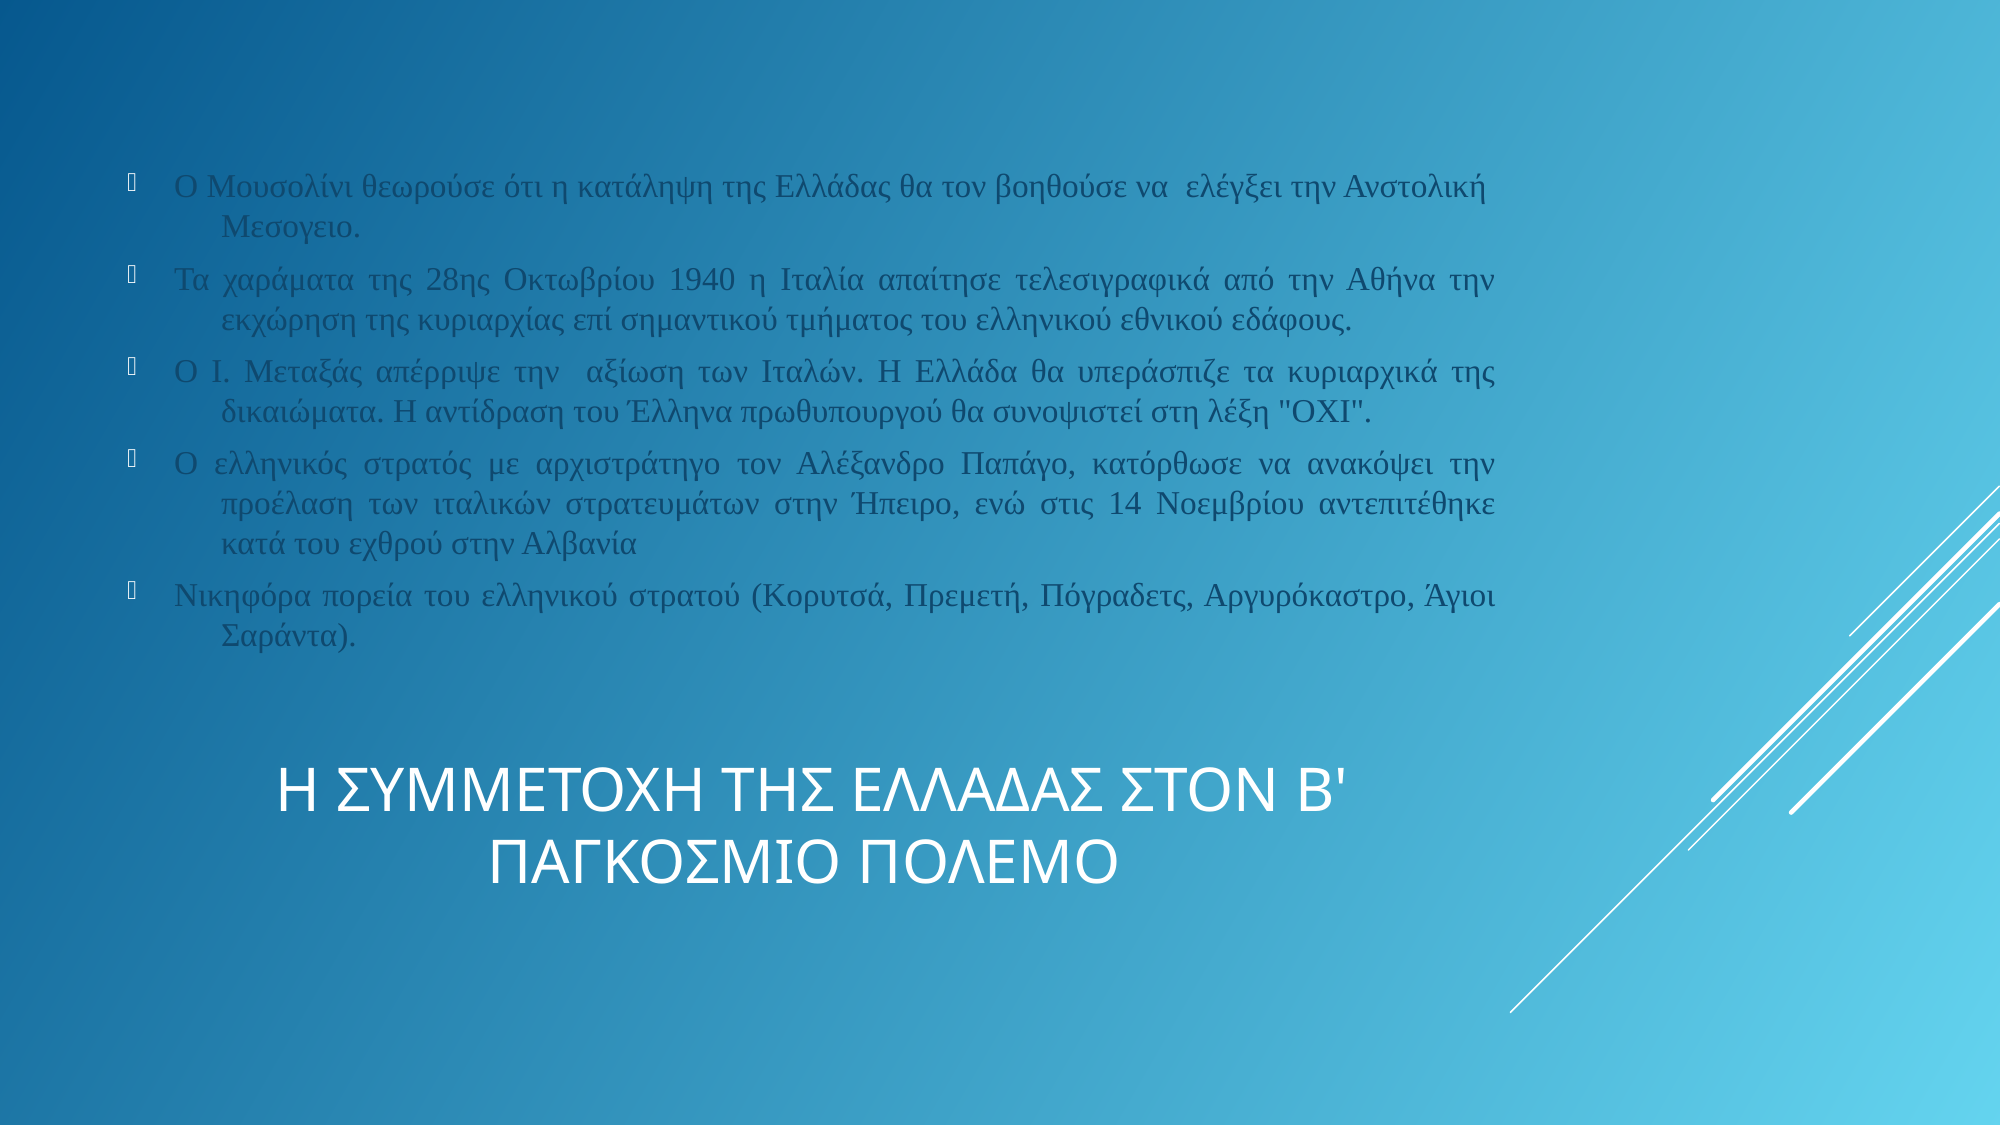

Ο Μουσολίνι θεωρούσε ότι η κατάληψη της Ελλάδας θα τον βοηθούσε να ελέγξει την Ανστολική Μεσογειο.
Τα χαράματα της 28ης Οκτωβρίου 1940 η Ιταλία απαίτησε τελεσιγραφικά από την Αθήνα την εκχώρηση της κυριαρχίας επί σημαντικού τμήματος του ελληνικού εθνικού εδάφους.
Ο Ι. Μεταξάς απέρριψε την αξίωση των Ιταλών. Η Ελλάδα θα υπεράσπιζε τα κυριαρχικά της δικαιώματα. Η αντίδραση του Έλληνα πρωθυπουργού θα συνοψιστεί στη λέξη "ΟΧΙ".
Ο ελληνικός στρατός με αρχιστράτηγο τον Αλέξανδρο Παπάγο, κατόρθωσε να ανακόψει την προέλαση των ιταλικών στρατευμάτων στην Ήπειρο, ενώ στις 14 Νοεμβρίου αντεπιτέθηκε κατά του εχθρού στην Αλβανία
Νικηφόρα πορεία του ελληνικού στρατού (Κορυτσά, Πρεμετή, Πόγραδετς, Αργυρόκαστρο, Άγιοι Σαράντα).
# Η ΣΥΜΜΕΤΟΧΗ ΤΗΣ ΕΛΛΑΔΑΣ ΣΤΟΝ Β' ΠΑΓΚΟΣΜΙΟ ΠΟΛΕΜΟ